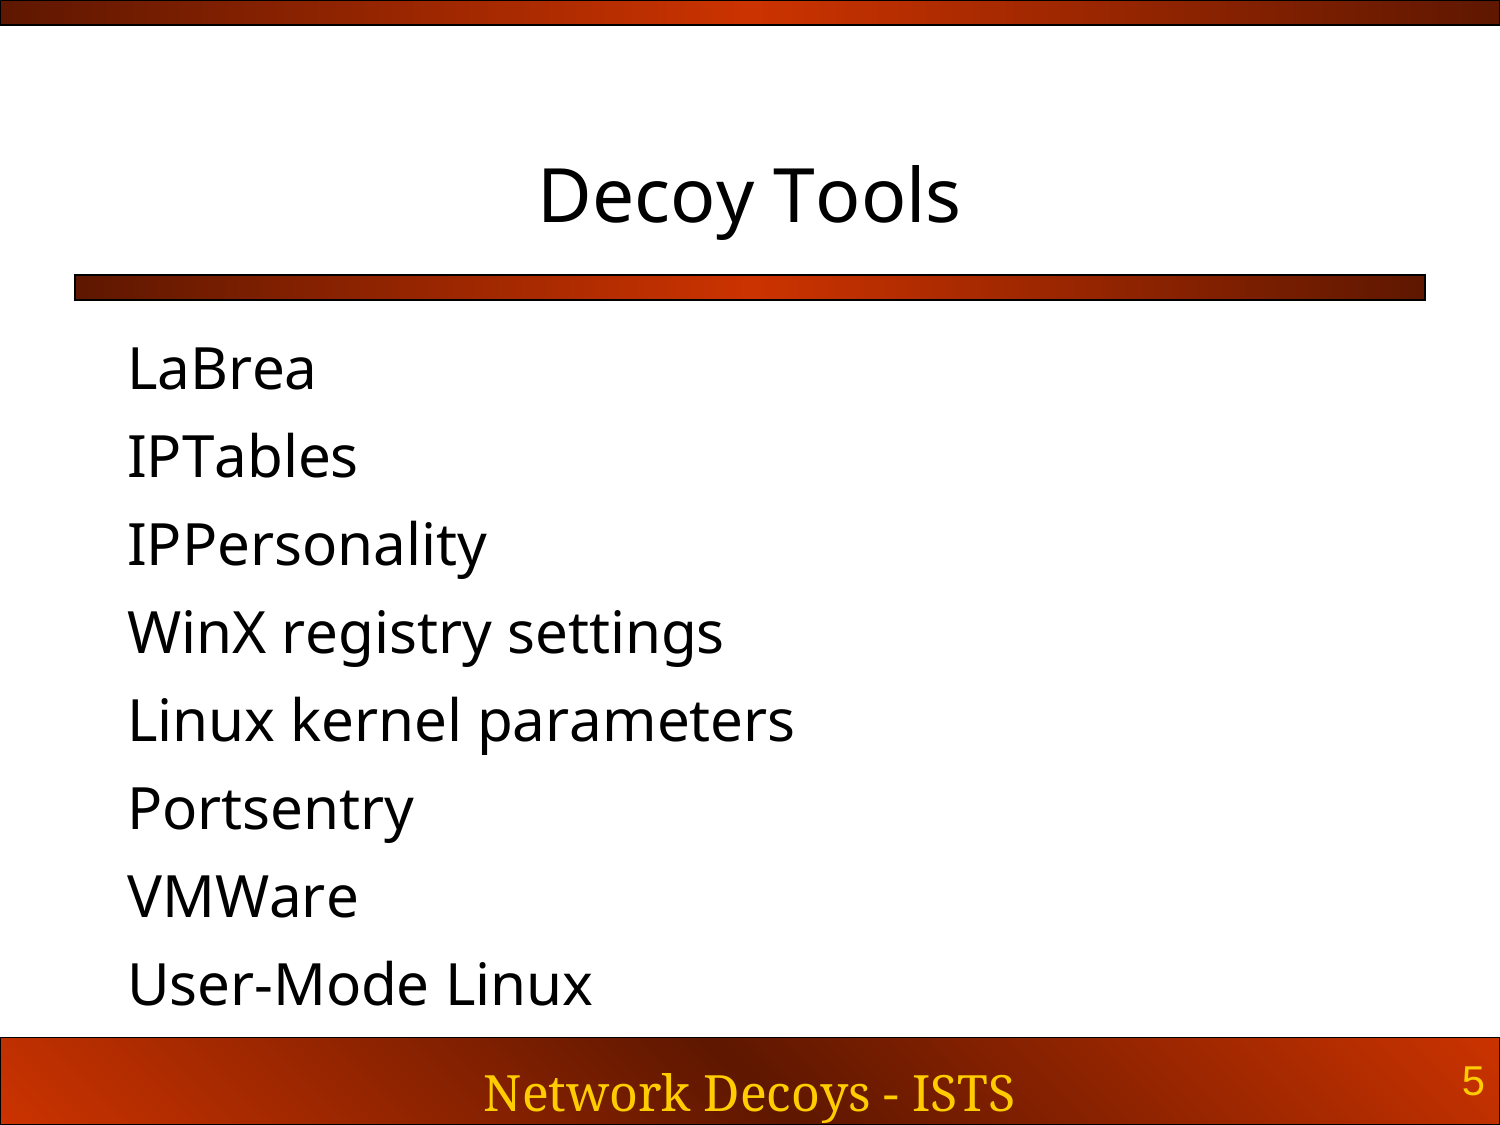

# Decoy Tools
LaBrea
IPTables
IPPersonality
WinX registry settings
Linux kernel parameters
Portsentry
VMWare
User-Mode Linux